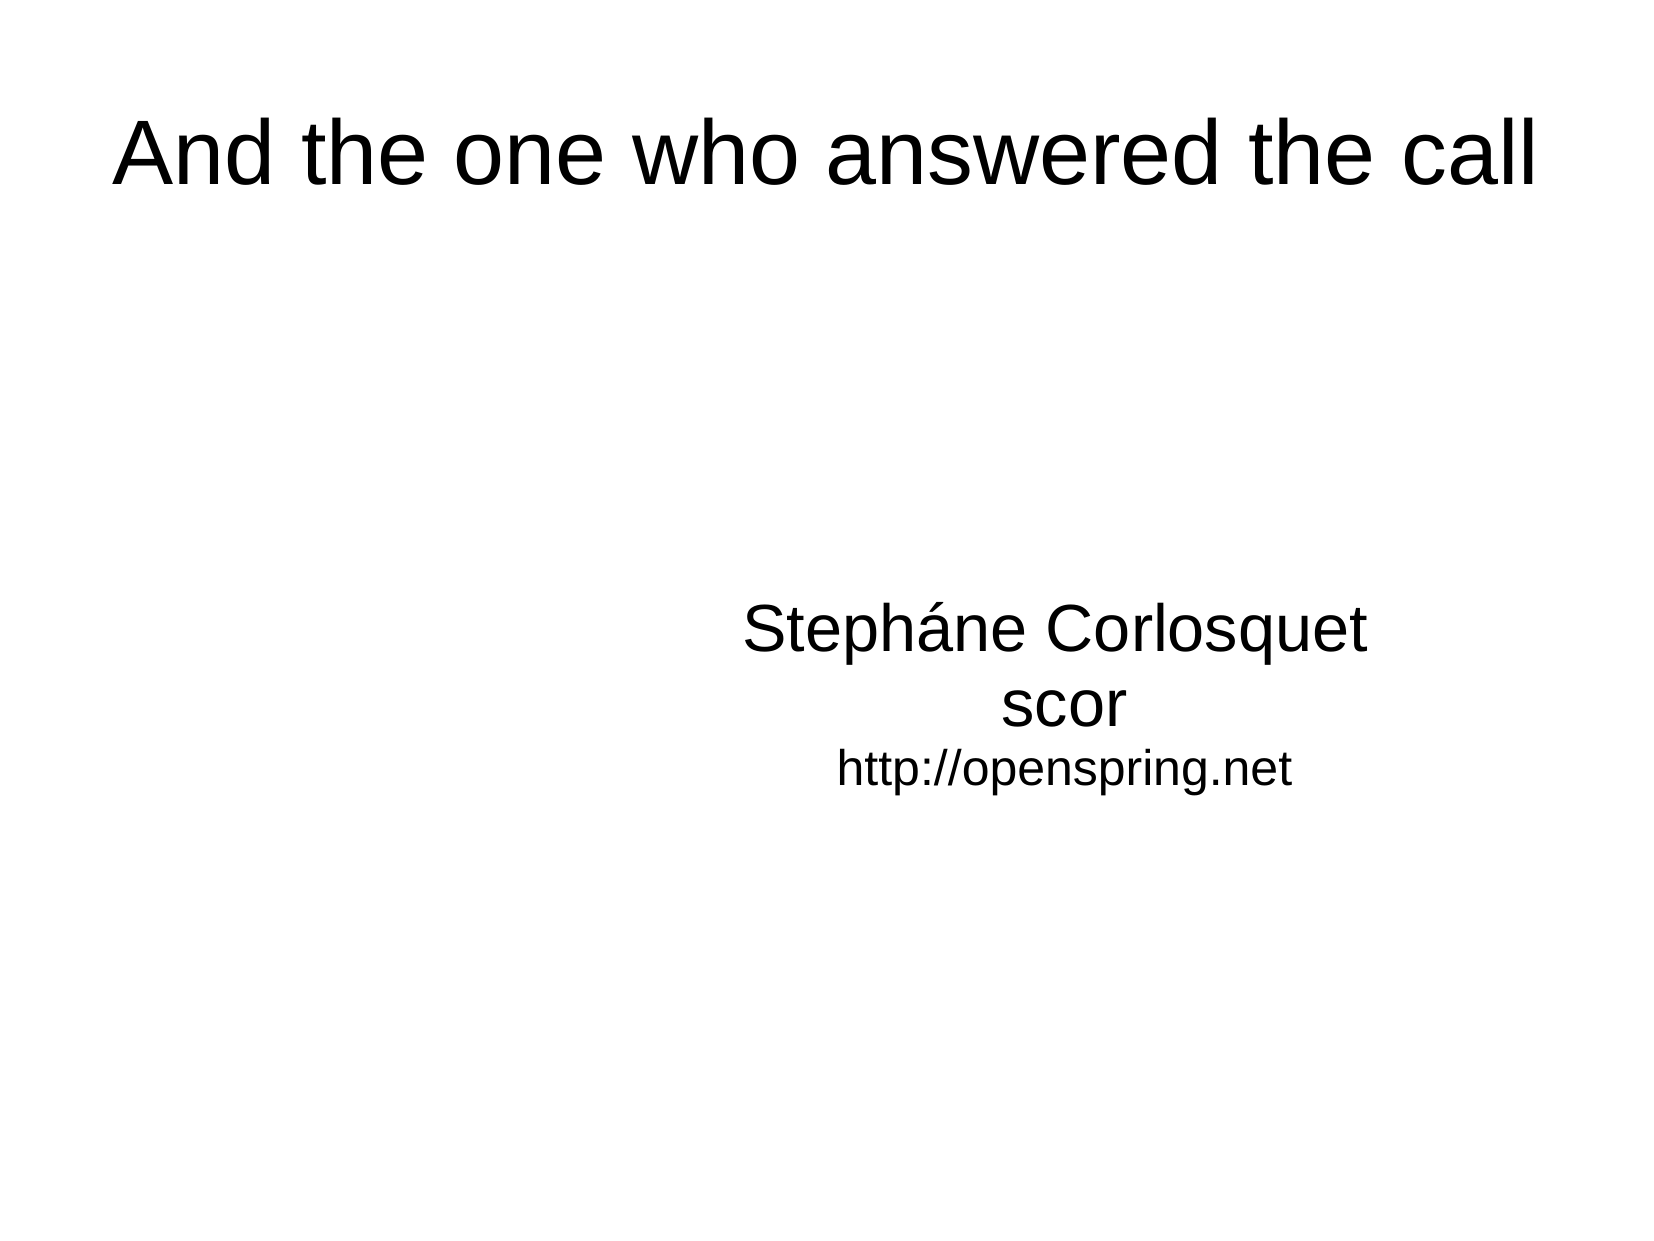

# And the one who answered the call
Stepháne Corlosquet
scor
http://openspring.net